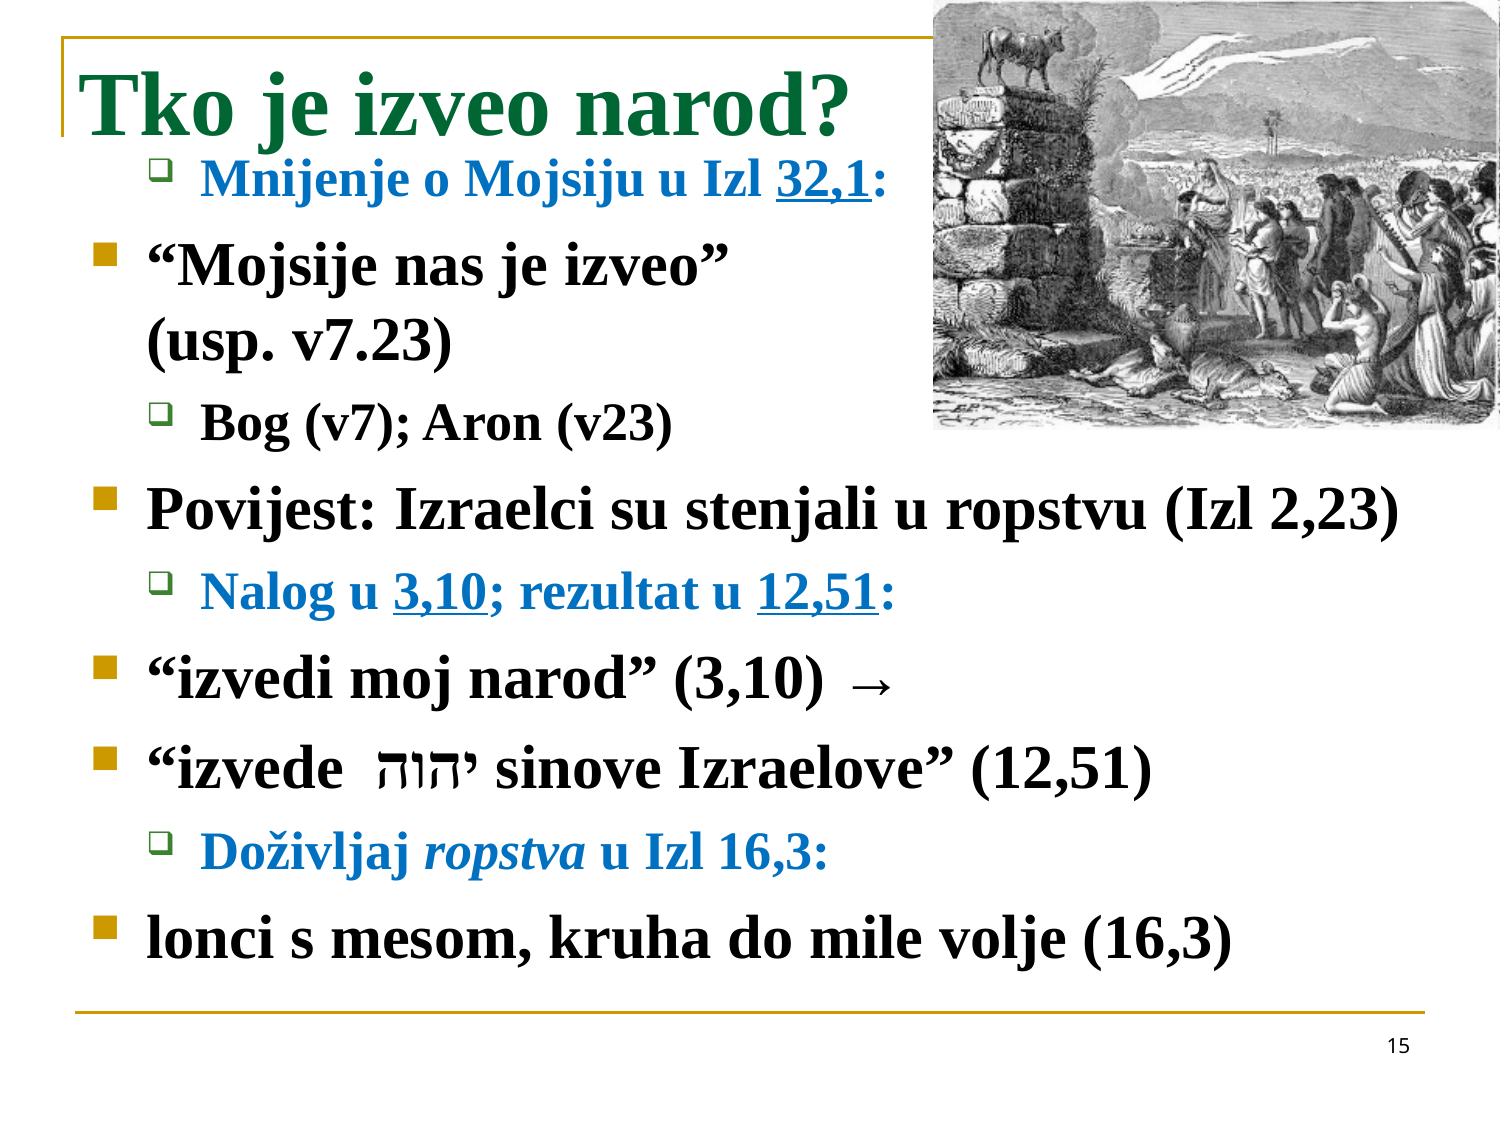

# Tko je izveo narod?
Mnijenje o Mojsiju u Izl 32,1:
“Mojsije nas je izveo”
(usp. v7.23)
Bog (v7); Aron (v23)
Povijest: Izraelci su stenjali u ropstvu (Izl 2,23)
Nalog u 3,10; rezultat u 12,51:
“izvedi moj narod” (3,10) →
“izvede יהוה sinove Izraelove” (12,51)
Doživljaj ropstva u Izl 16,3:
lonci s mesom, kruha do mile volje (16,3)